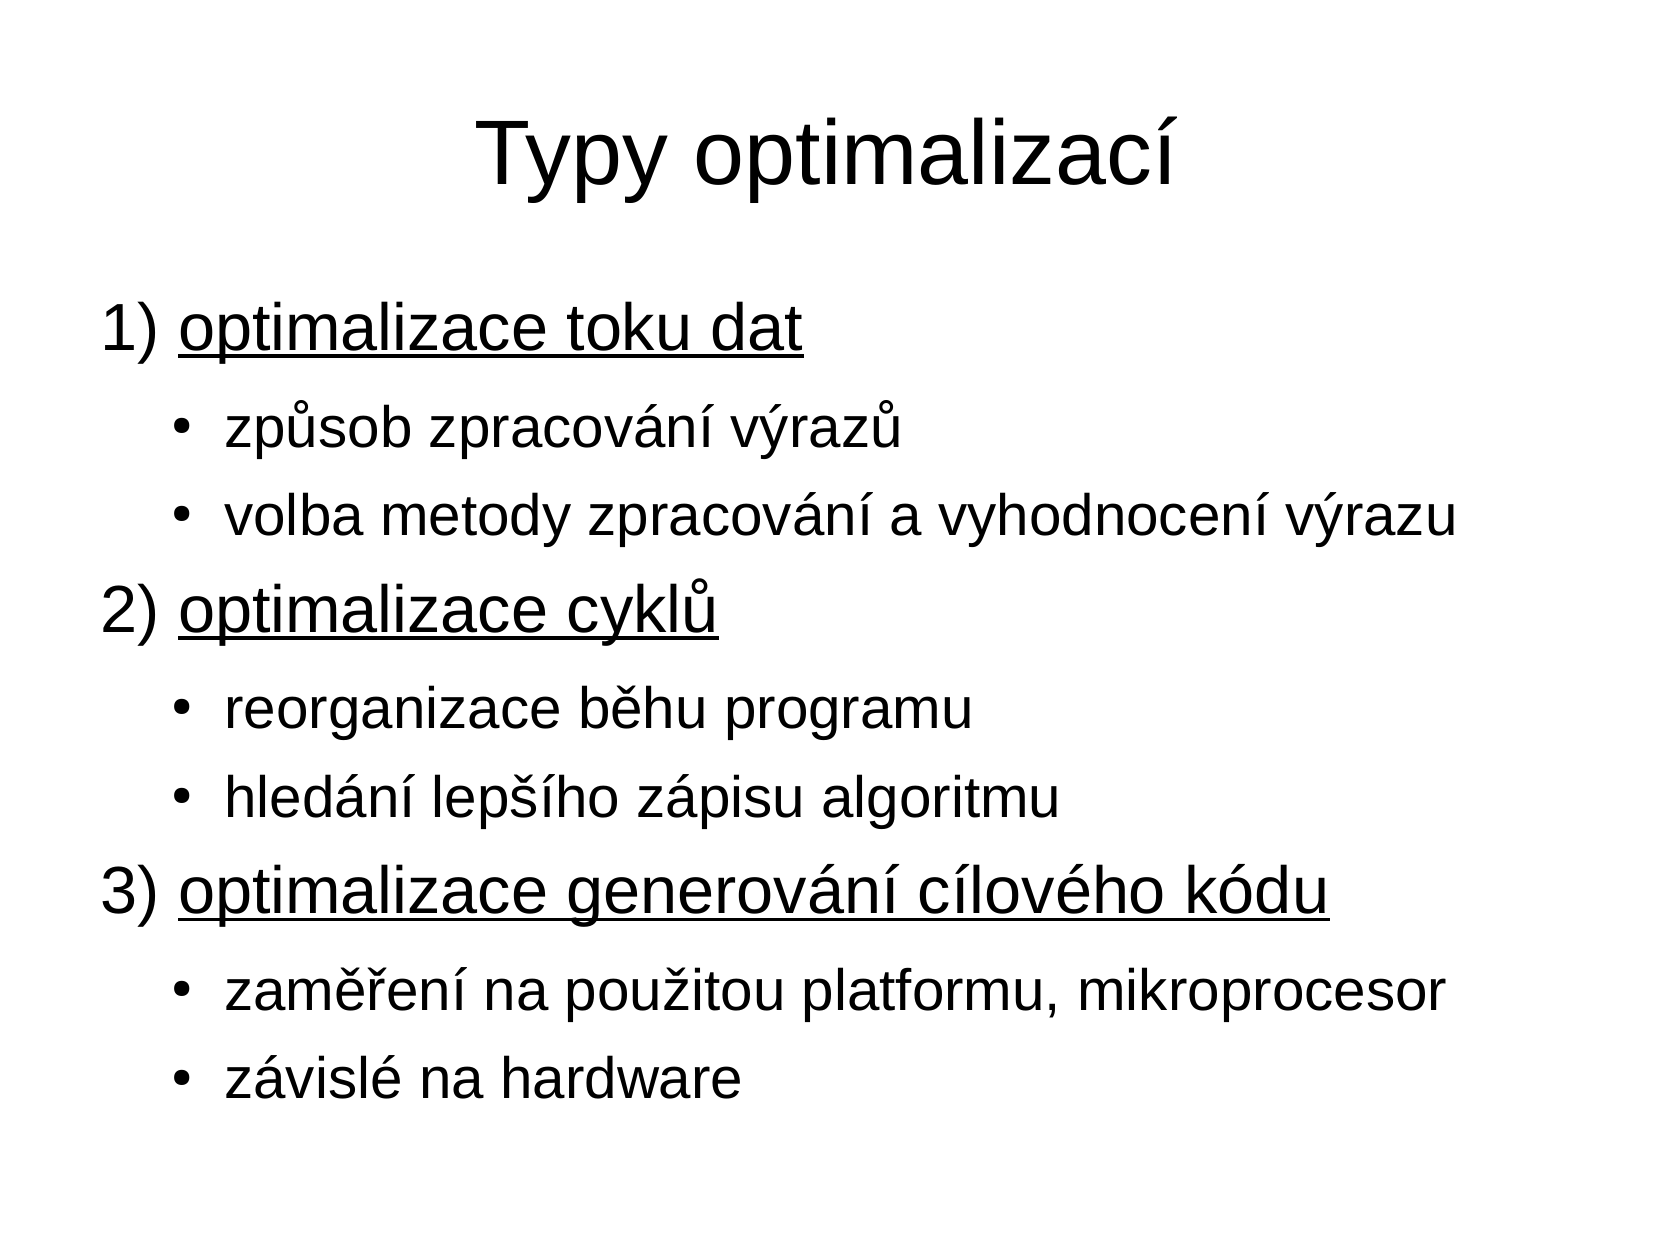

# Typy optimalizací
 optimalizace toku dat
způsob zpracování výrazů
volba metody zpracování a vyhodnocení výrazu
 optimalizace cyklů
reorganizace běhu programu
hledání lepšího zápisu algoritmu
 optimalizace generování cílového kódu
zaměření na použitou platformu, mikroprocesor
závislé na hardware